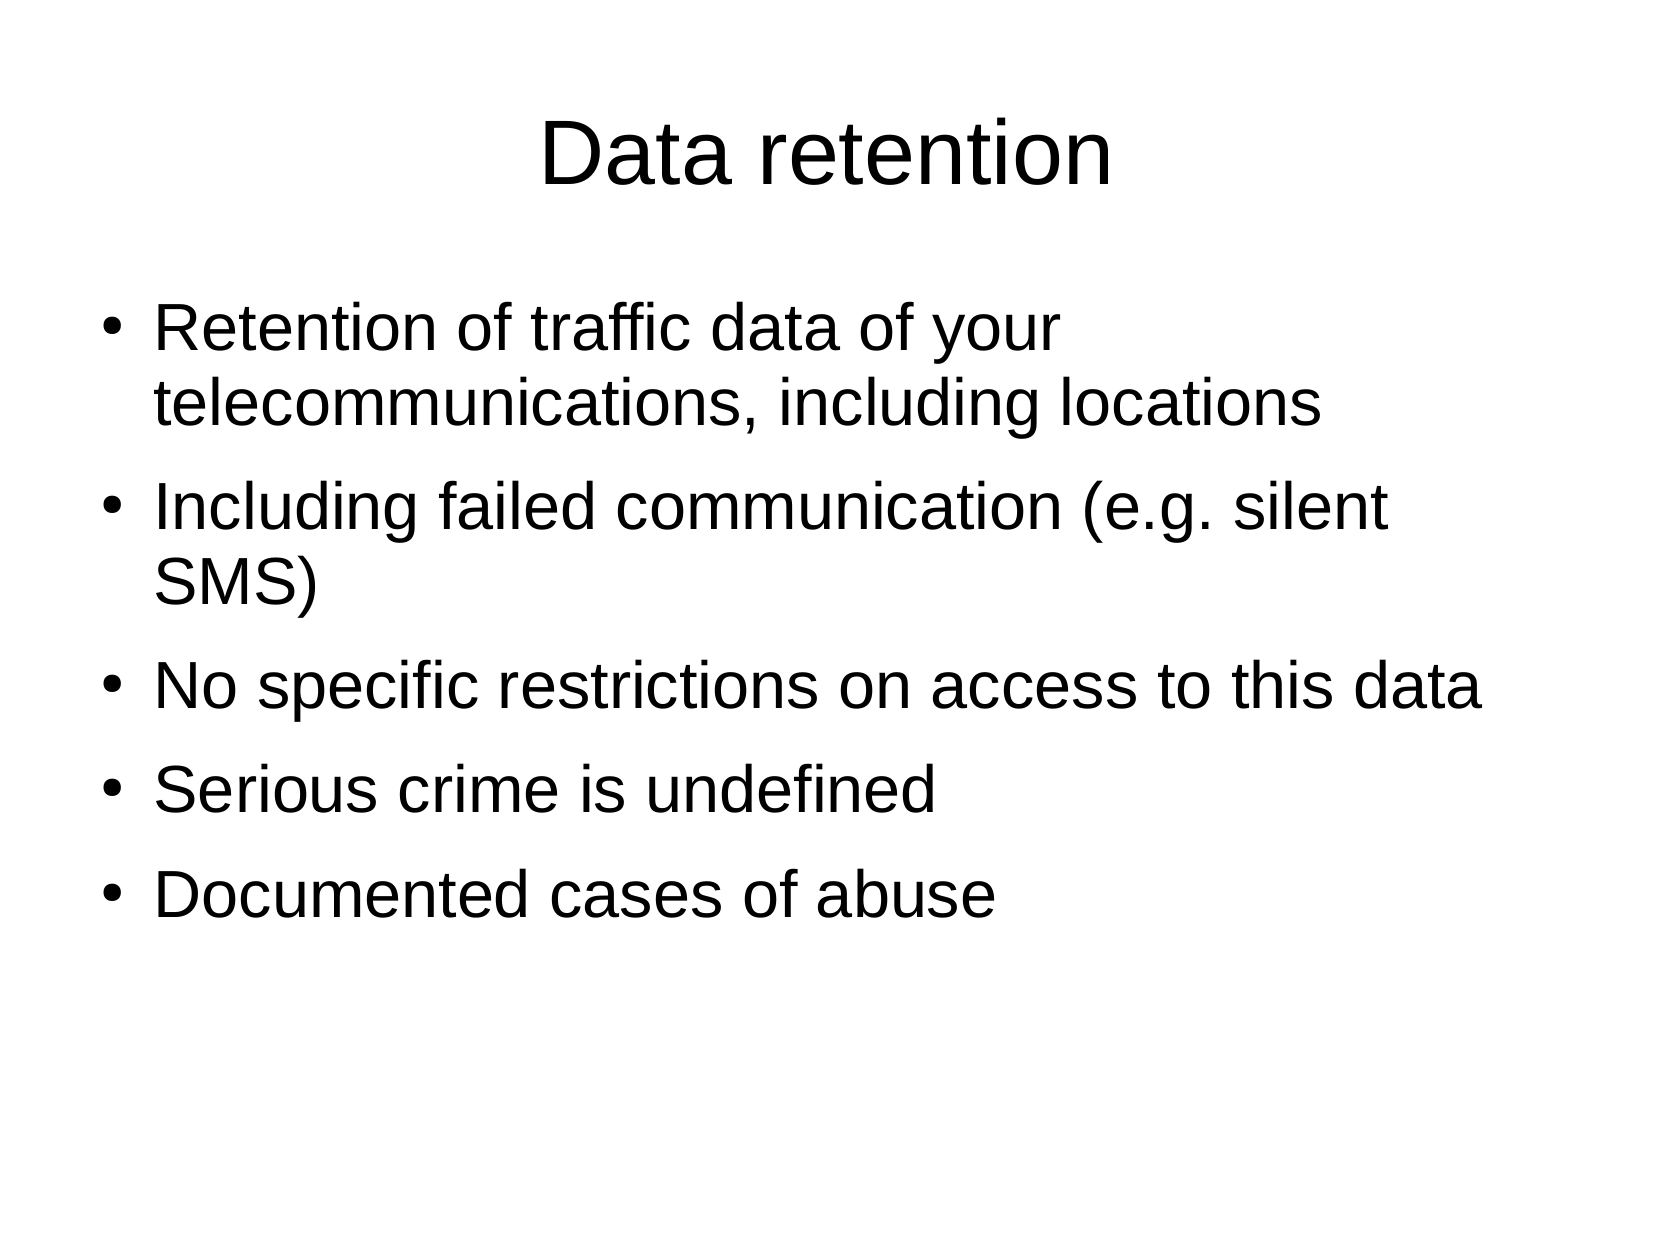

# Data retention
Retention of traffic data of your telecommunications, including locations
Including failed communication (e.g. silent SMS)
No specific restrictions on access to this data
Serious crime is undefined
Documented cases of abuse